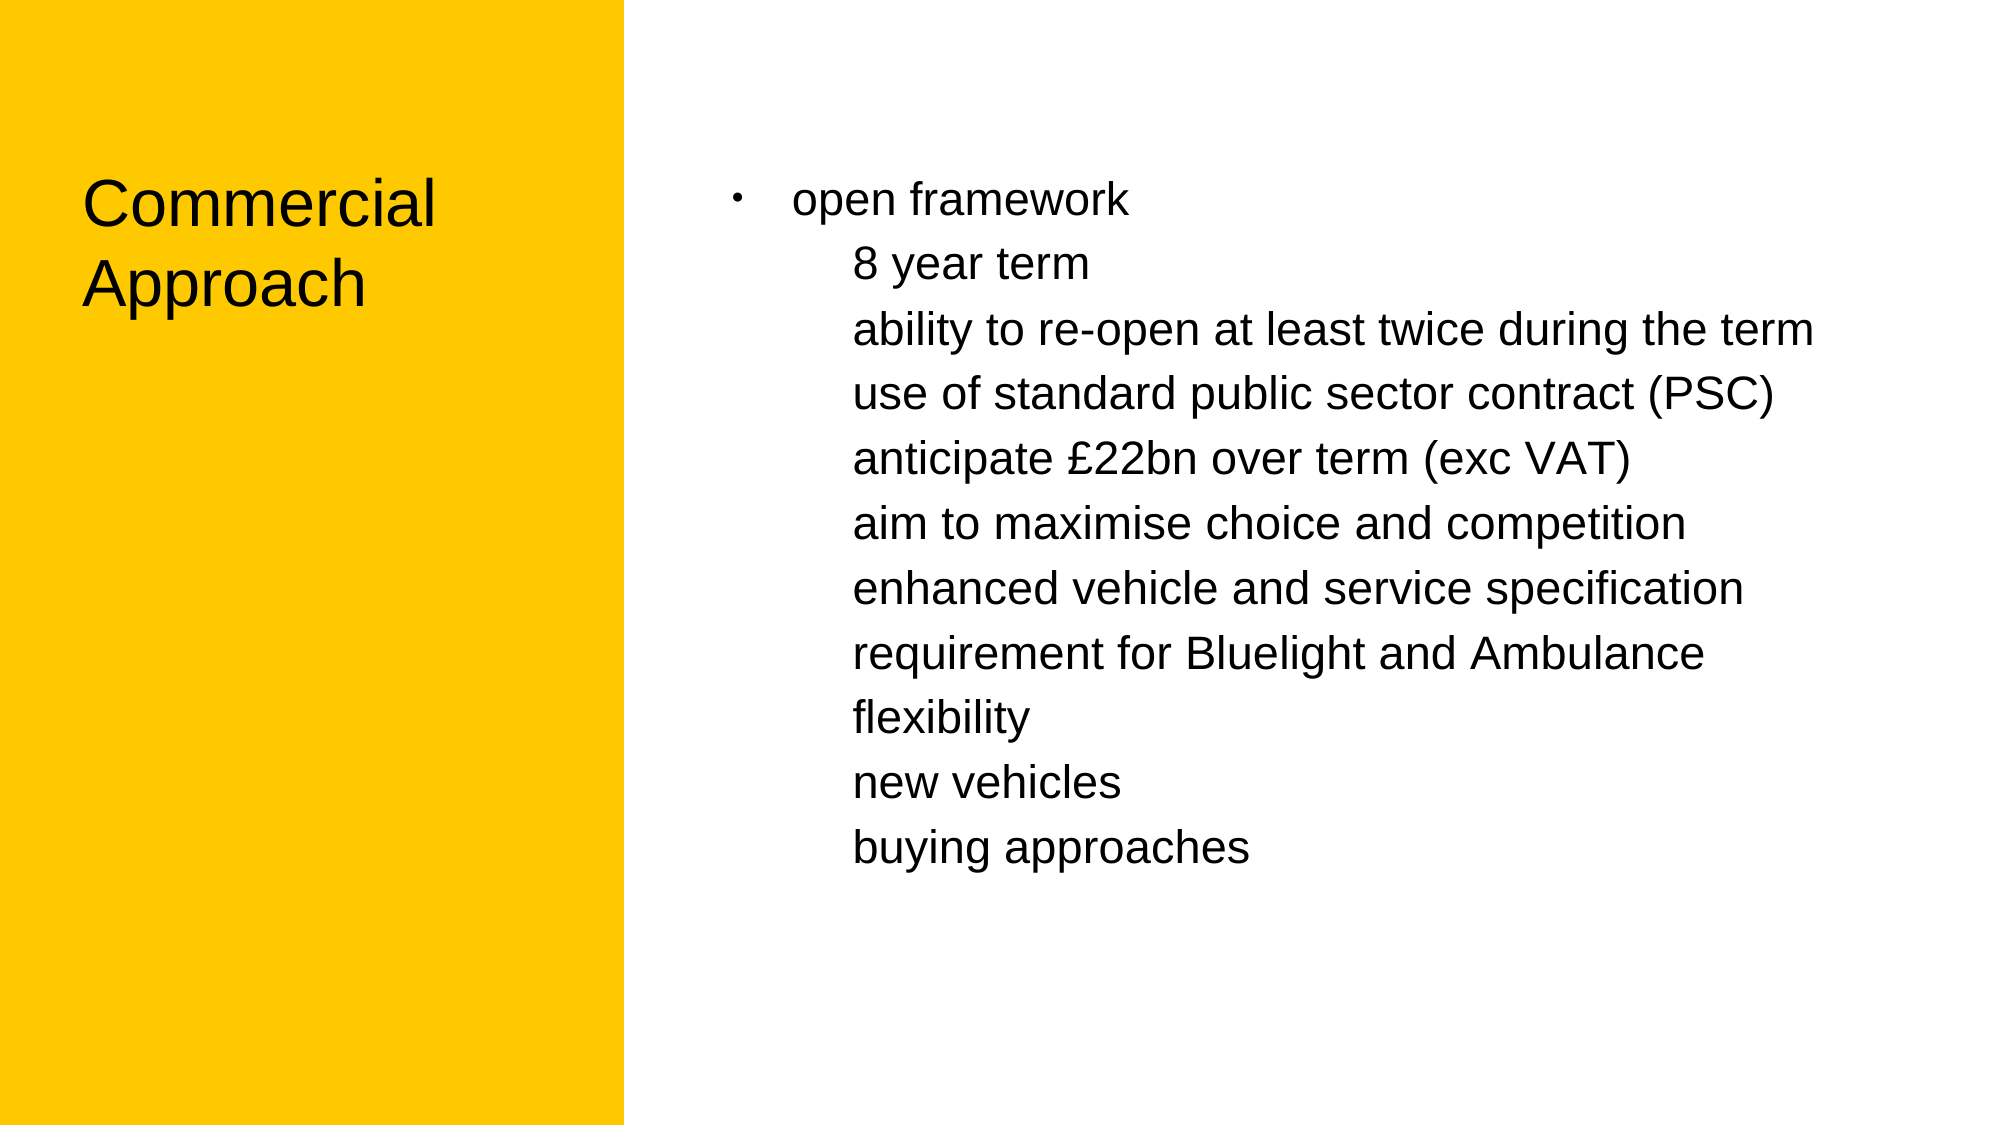

Commercial Approach
open framework
8 year term
ability to re-open at least twice during the term
use of standard public sector contract (PSC)
anticipate £22bn over term (exc VAT)
aim to maximise choice and competition
enhanced vehicle and service specification requirement for Bluelight and Ambulance
flexibility
new vehicles
buying approaches